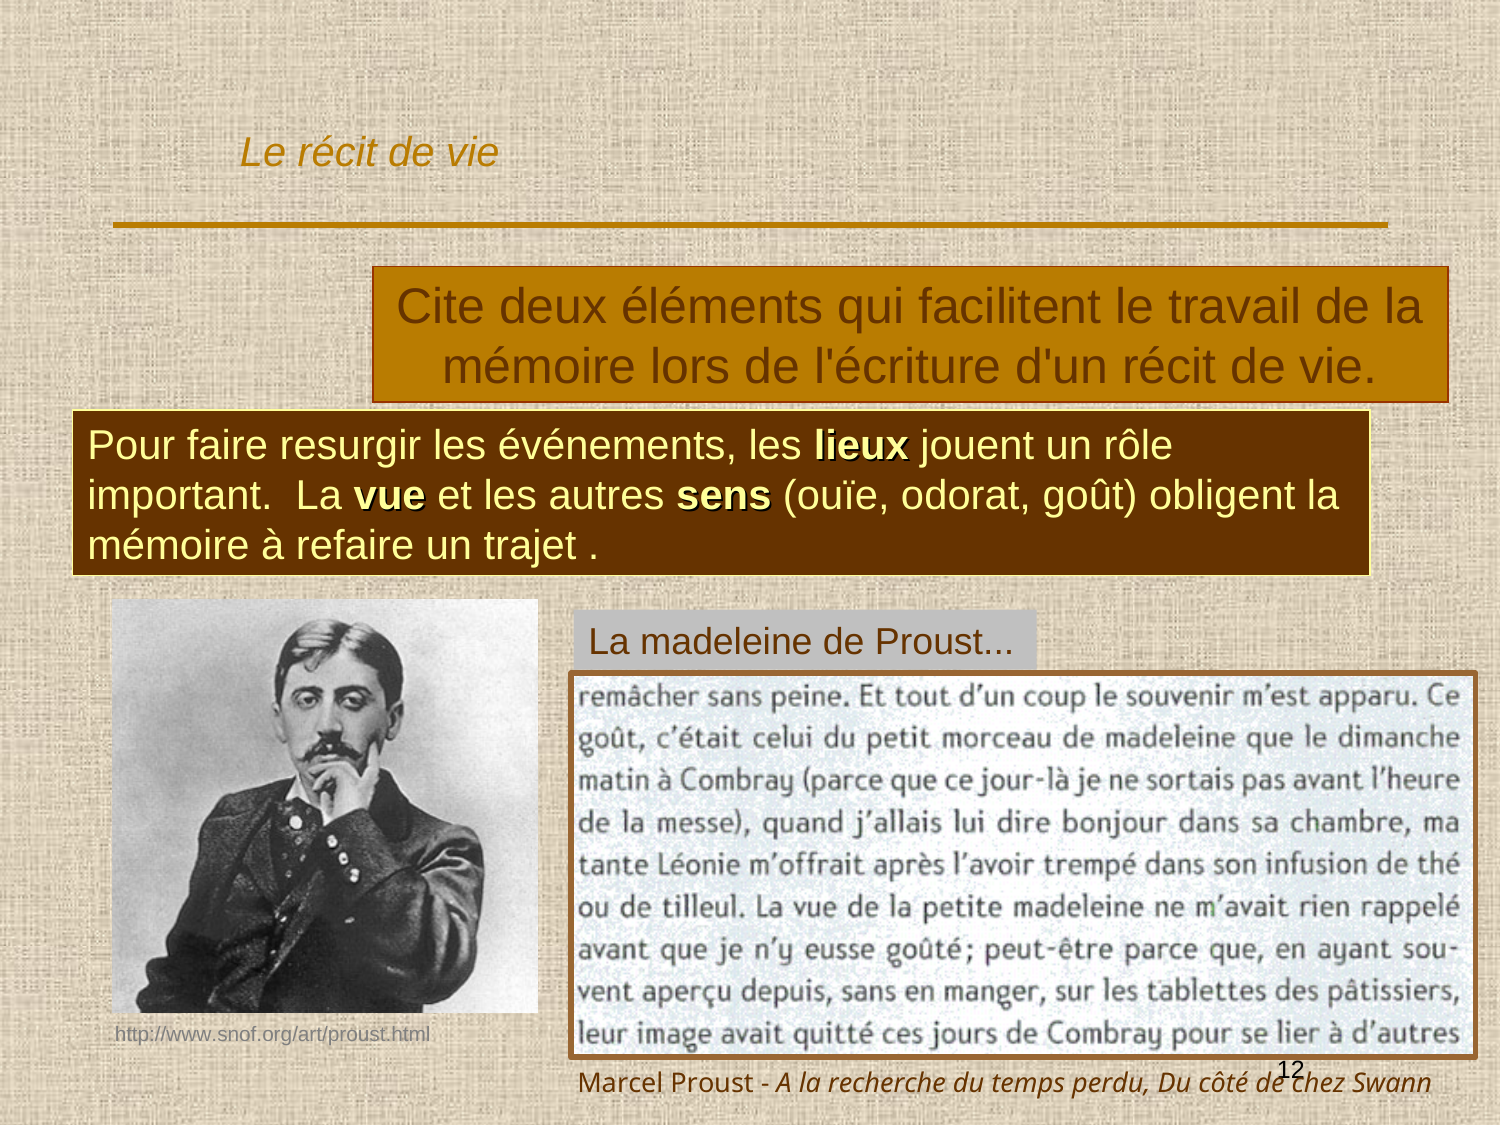

Le récit de vie
Cite deux éléments qui facilitent le travail de la mémoire lors de l'écriture d'un récit de vie.
Pour faire resurgir les événements, les lieux jouent un rôle important. La vue et les autres sens (ouïe, odorat, goût) obligent la mémoire à refaire un trajet .
La madeleine de Proust...
http://www.snof.org/art/proust.html
12
Marcel Proust - A la recherche du temps perdu, Du côté de chez Swann